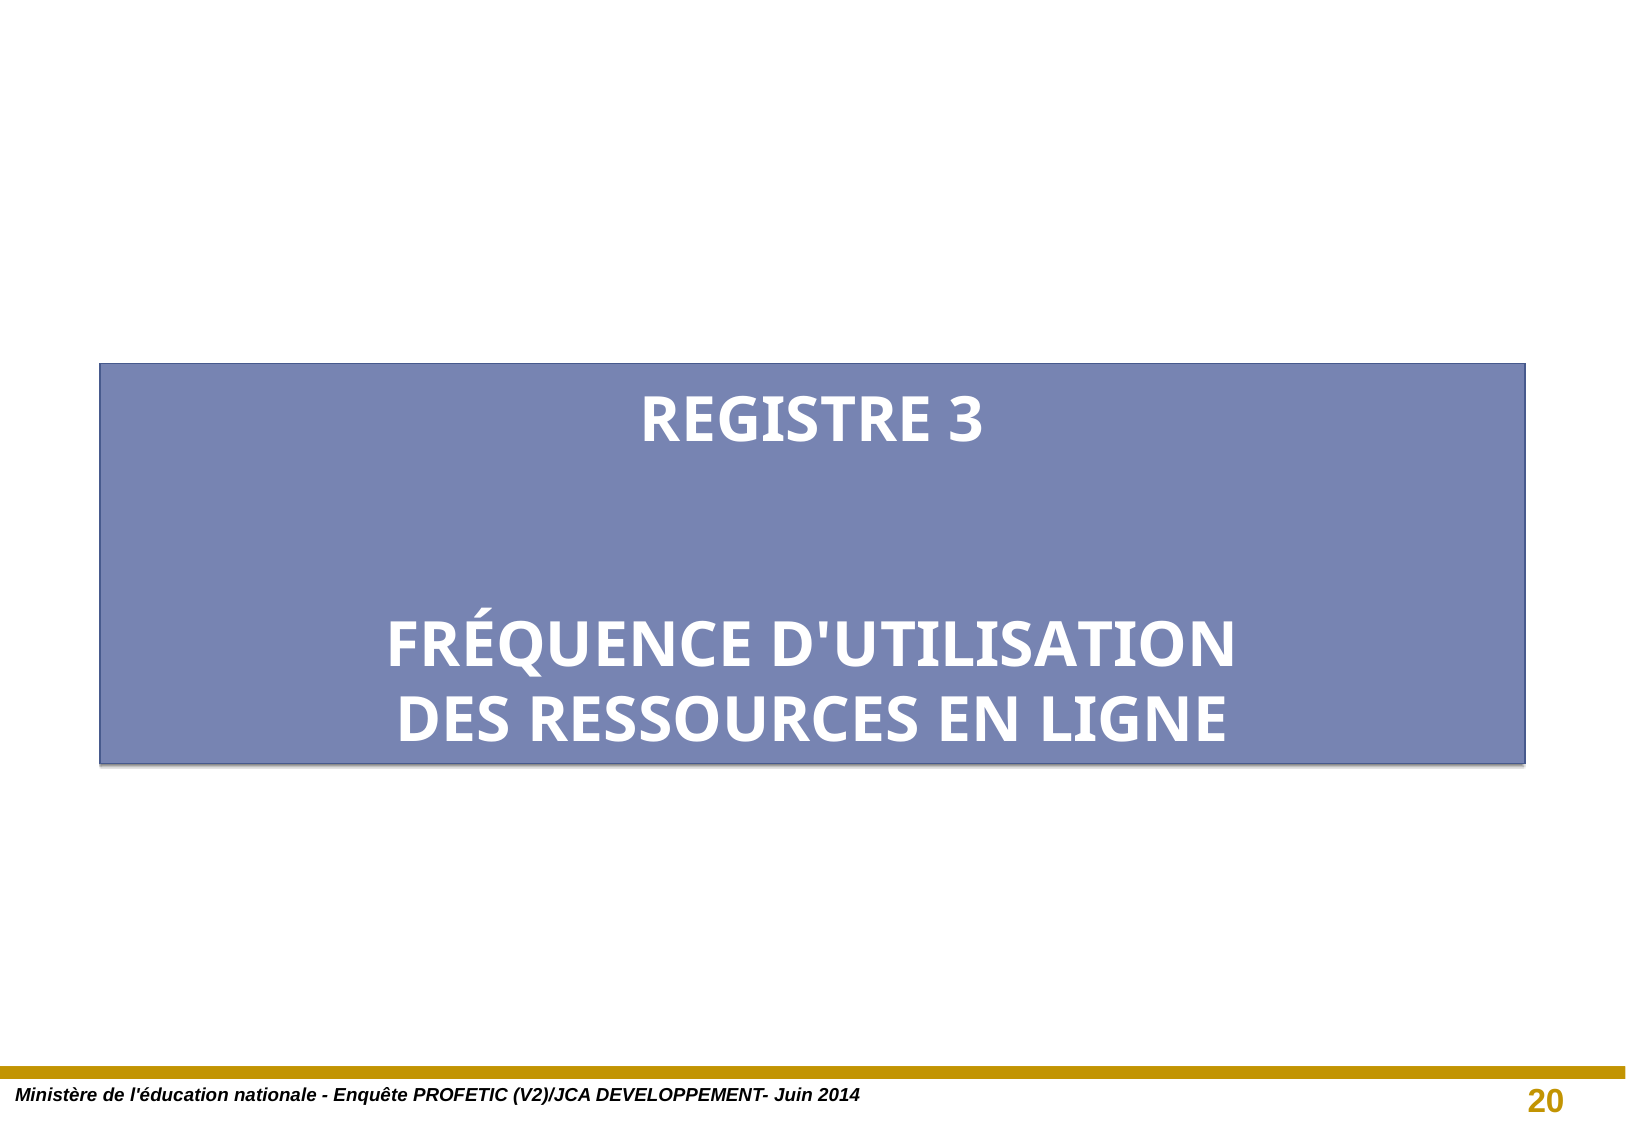

# REGISTRE 3 Fréquence d'utilisation des ressources en ligne
16
Ministère de l'éducation nationale - Enquête PROFETIC (V2)/JCA DEVELOPPEMENT- Juin 2014